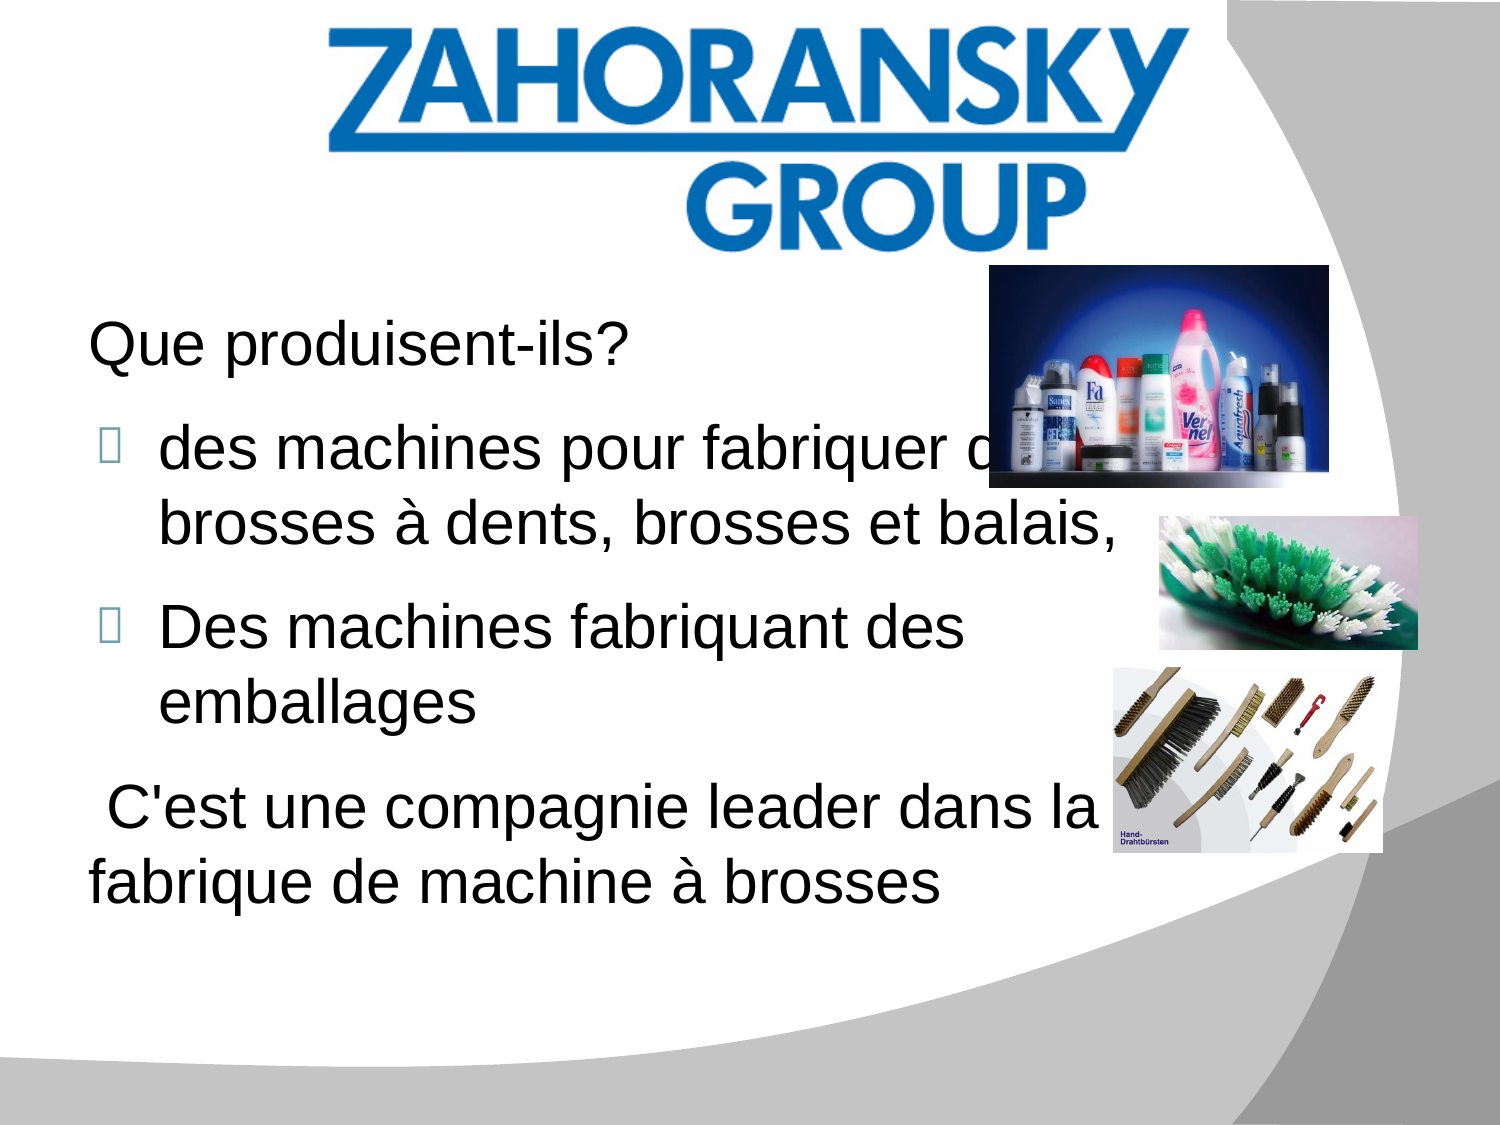

# Que produisent-ils?
des machines pour fabriquer des brosses à dents, brosses et balais,
Des machines fabriquant des emballages
 C'est une compagnie leader dans la fabrique de machine à brosses